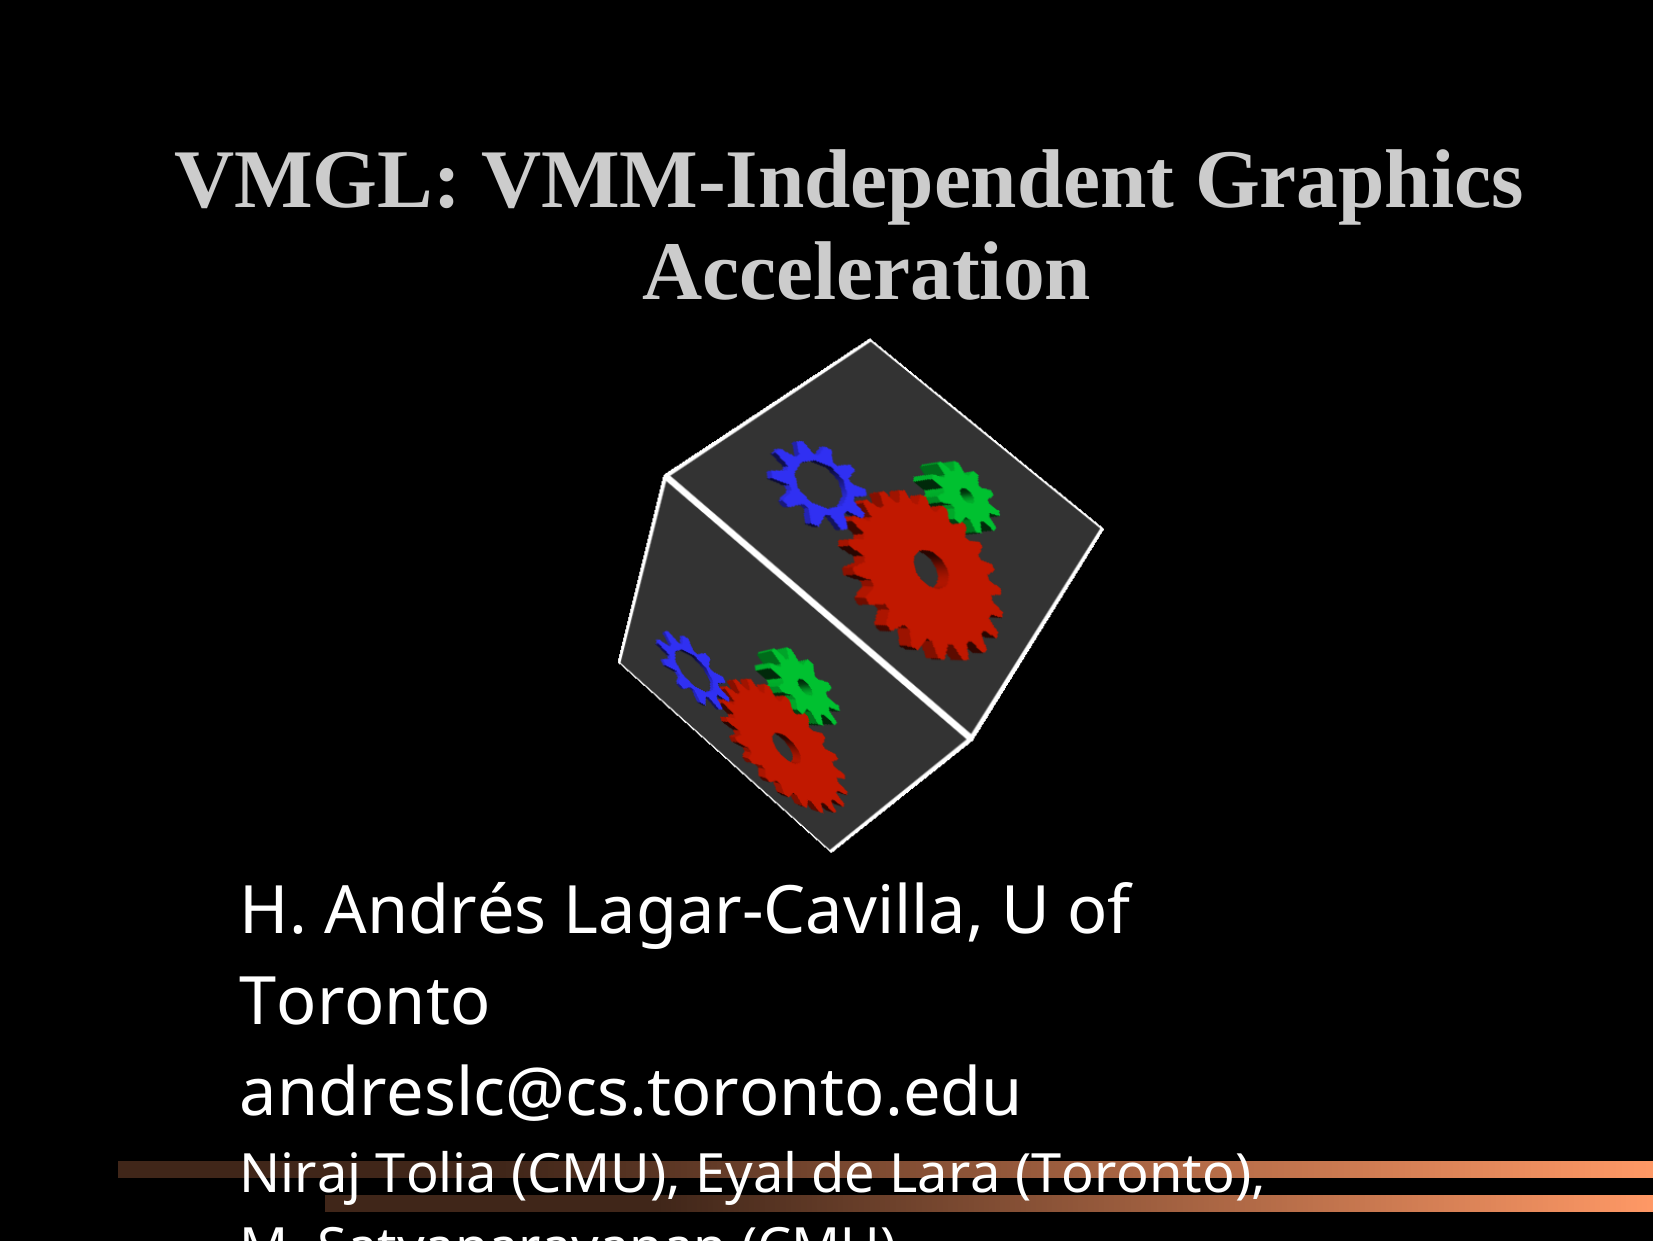

# VMGL: VMM-Independent Graphics Acceleration
H. Andrés Lagar-Cavilla, U of Toronto
andreslc@cs.toronto.edu
Niraj Tolia (CMU), Eyal de Lara (Toronto),
M. Satyanarayanan (CMU)